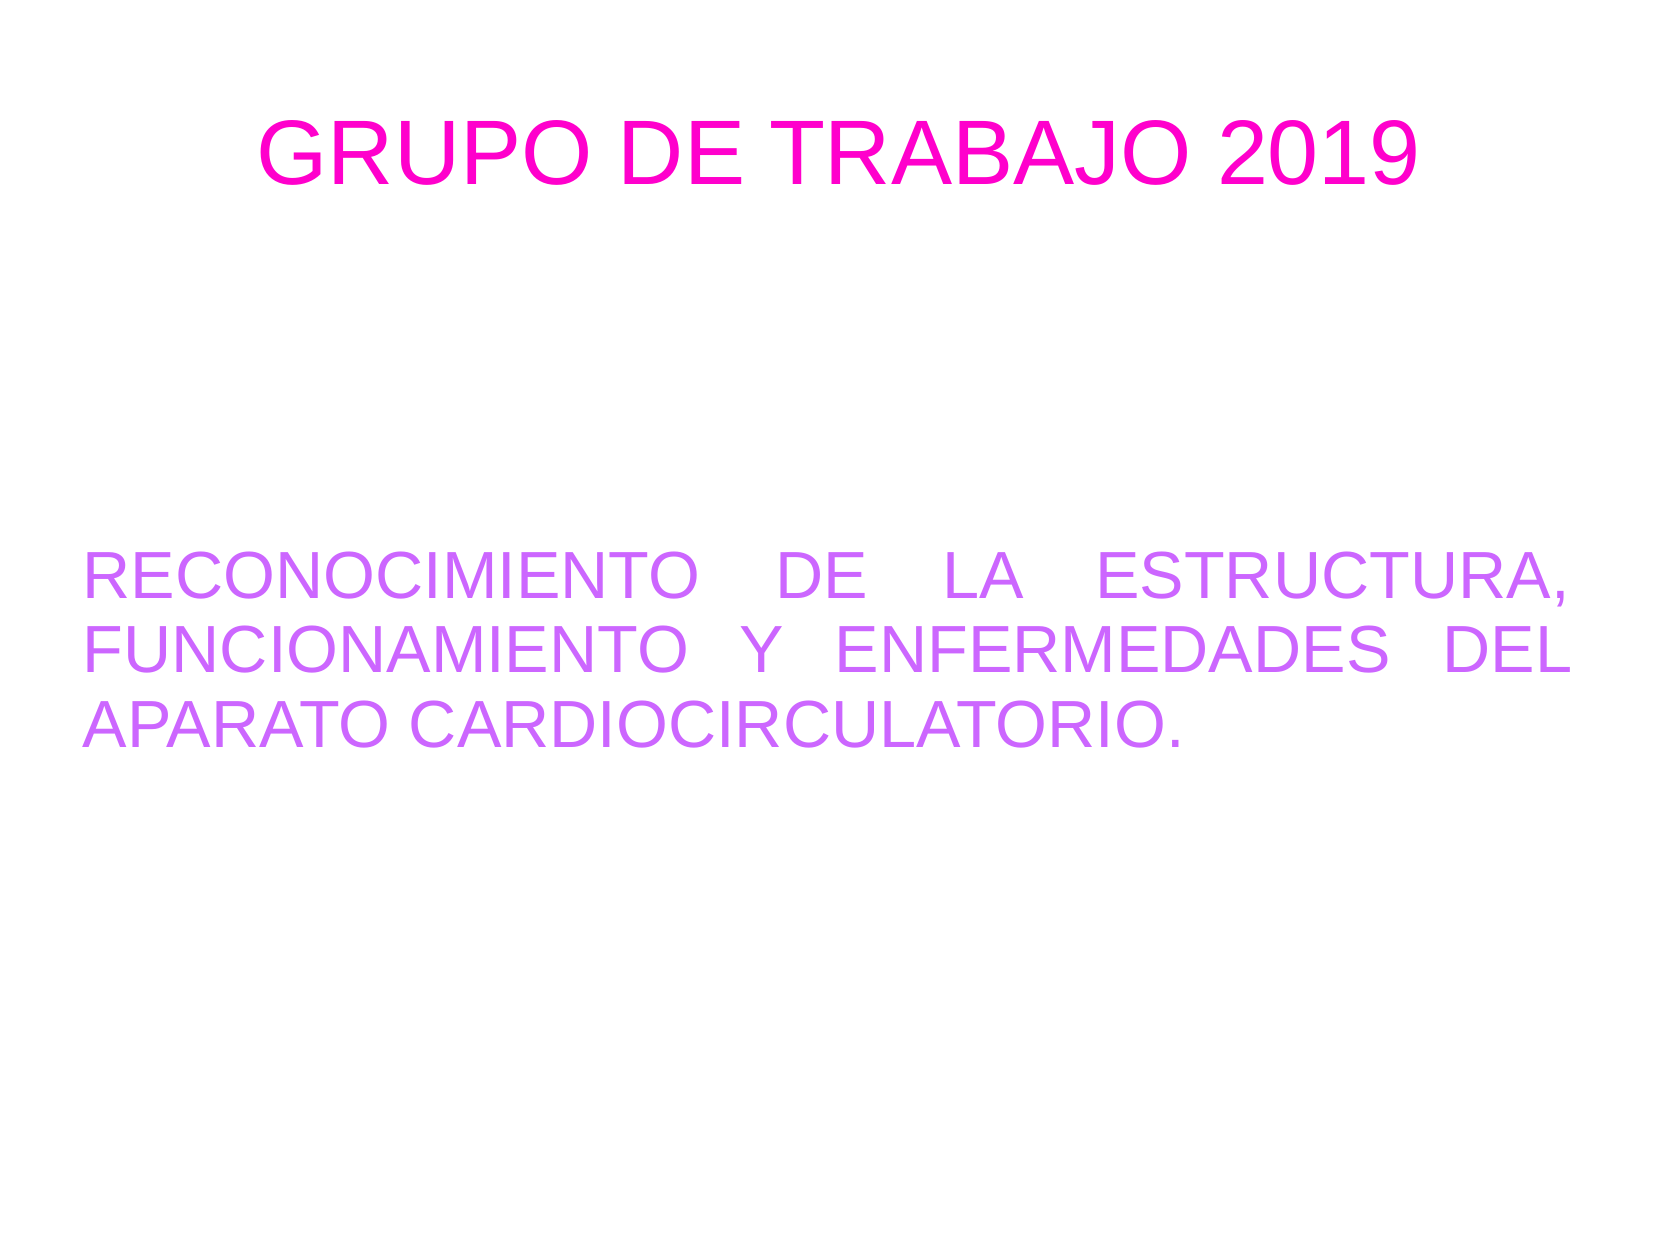

# GRUPO DE TRABAJO 2019
RECONOCIMIENTO DE LA ESTRUCTURA, FUNCIONAMIENTO Y ENFERMEDADES DEL APARATO CARDIOCIRCULATORIO.